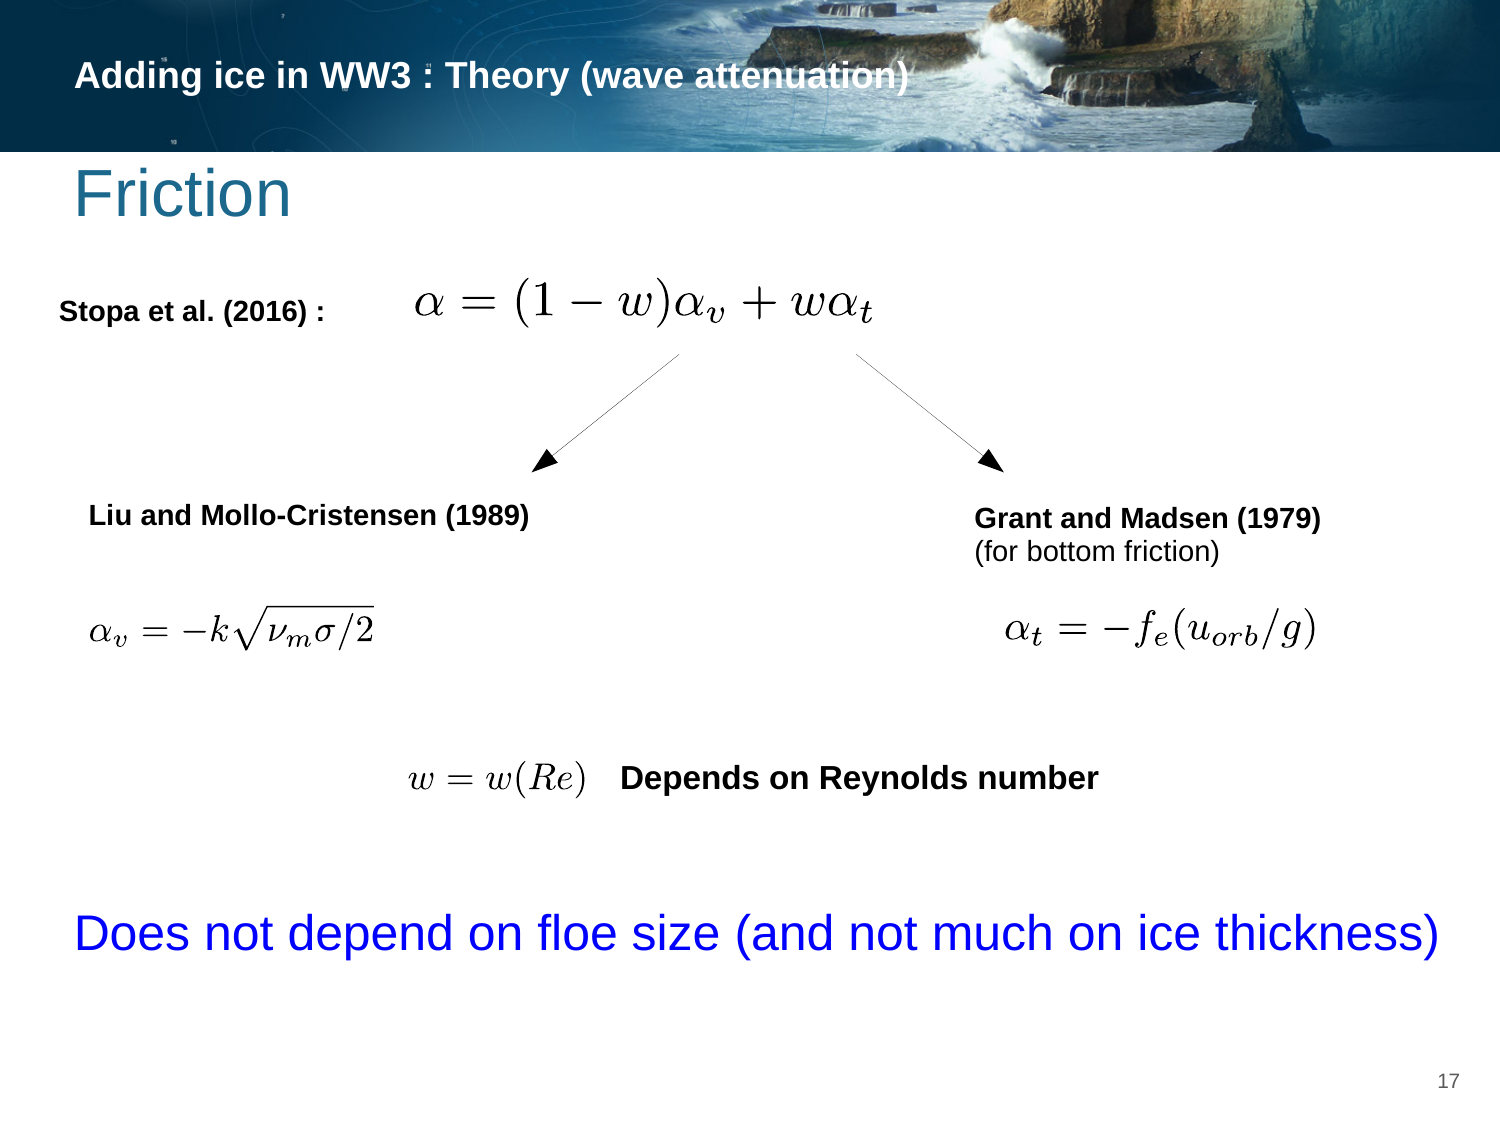

Adding ice in WW3 : Theory (wave attenuation)
# Friction
Stopa et al. (2016) :
Liu and Mollo-Cristensen (1989)
Grant and Madsen (1979)
(for bottom friction)
L
Depends on Reynolds number
La
Does not depend on floe size (and not much on ice thickness)